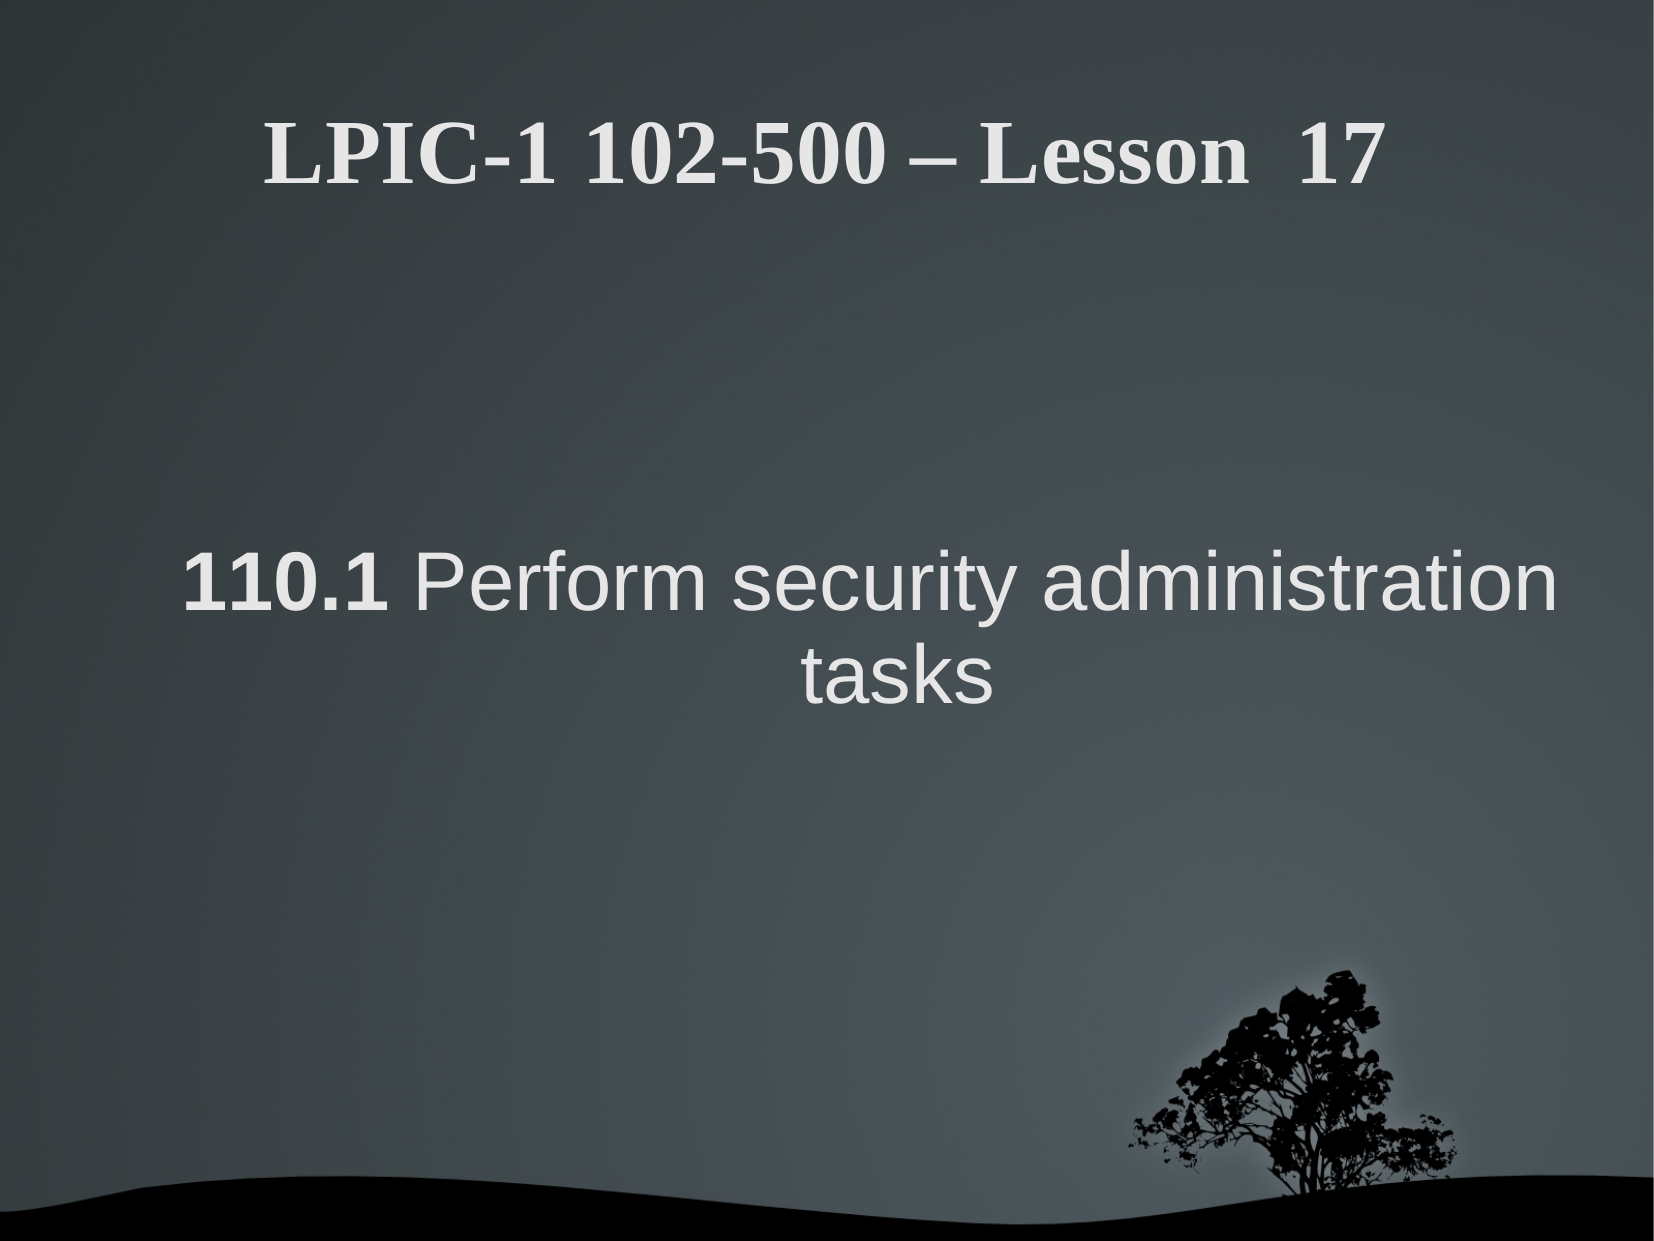

# LPIC-1 102-500 – Lesson 17
110.1 Perform security administration tasks